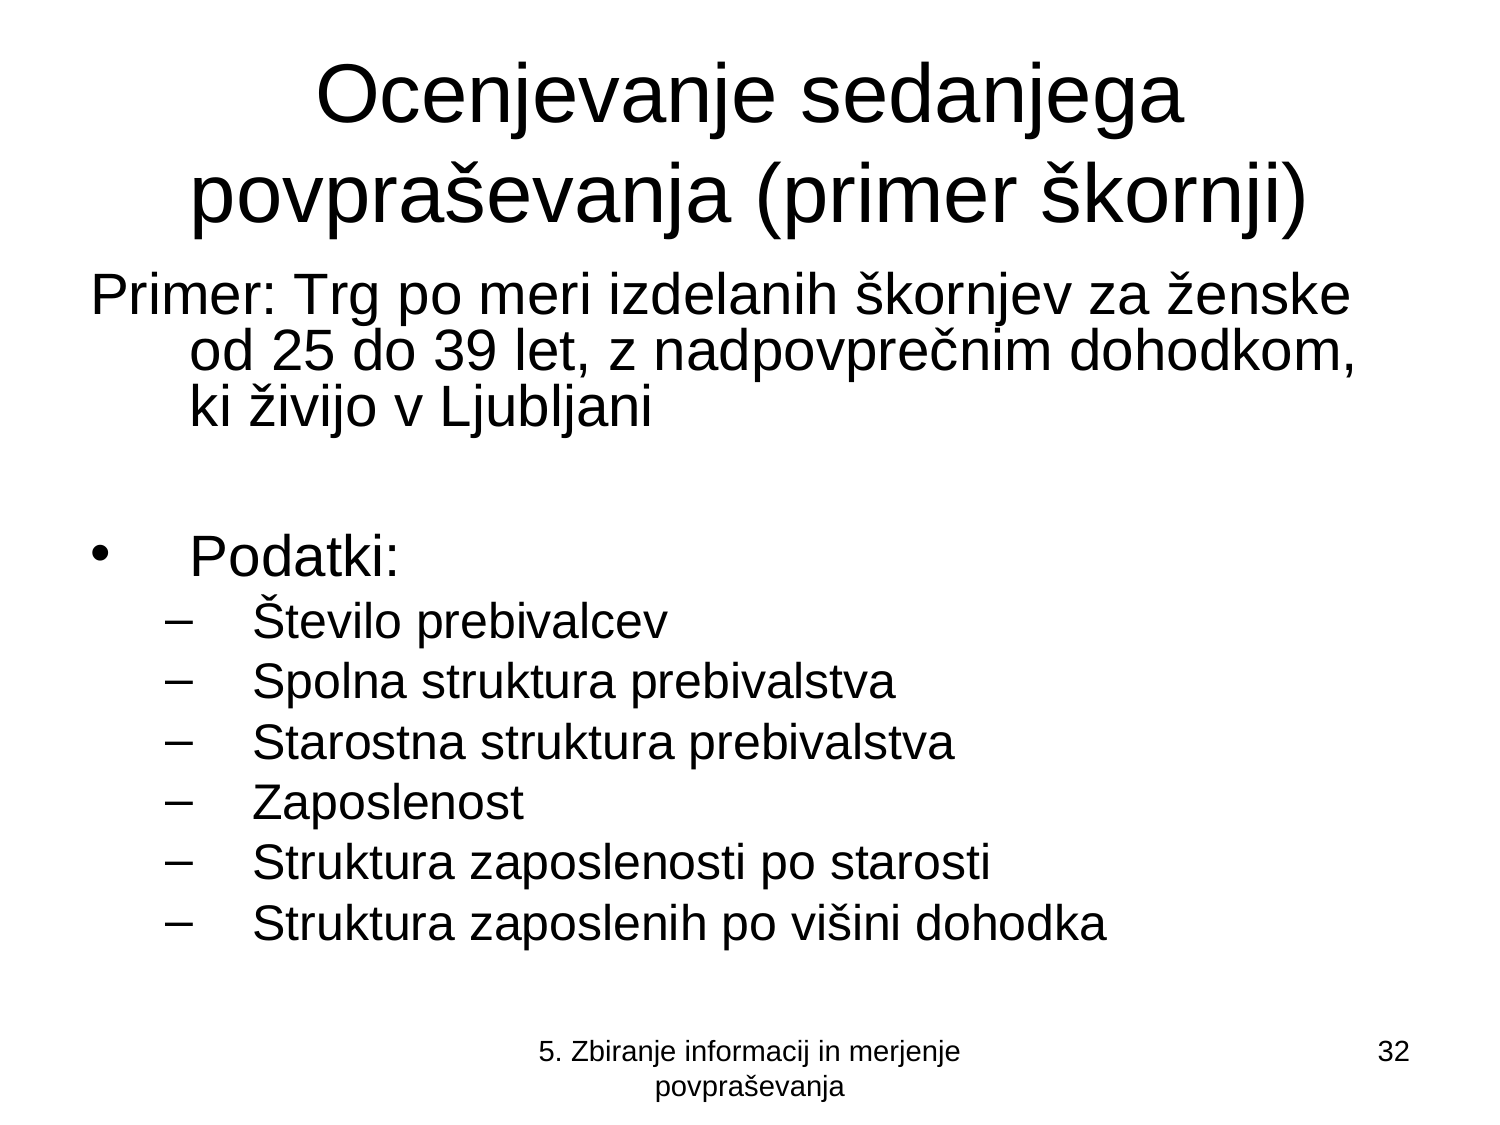

# Ocenjevanje sedanjega povpraševanja (primer škornji)
Primer: Trg po meri izdelanih škornjev za ženske od 25 do 39 let, z nadpovprečnim dohodkom, ki živijo v Ljubljani
Podatki:
Število prebivalcev
Spolna struktura prebivalstva
Starostna struktura prebivalstva
Zaposlenost
Struktura zaposlenosti po starosti
Struktura zaposlenih po višini dohodka
5. Zbiranje informacij in merjenje povpraševanja